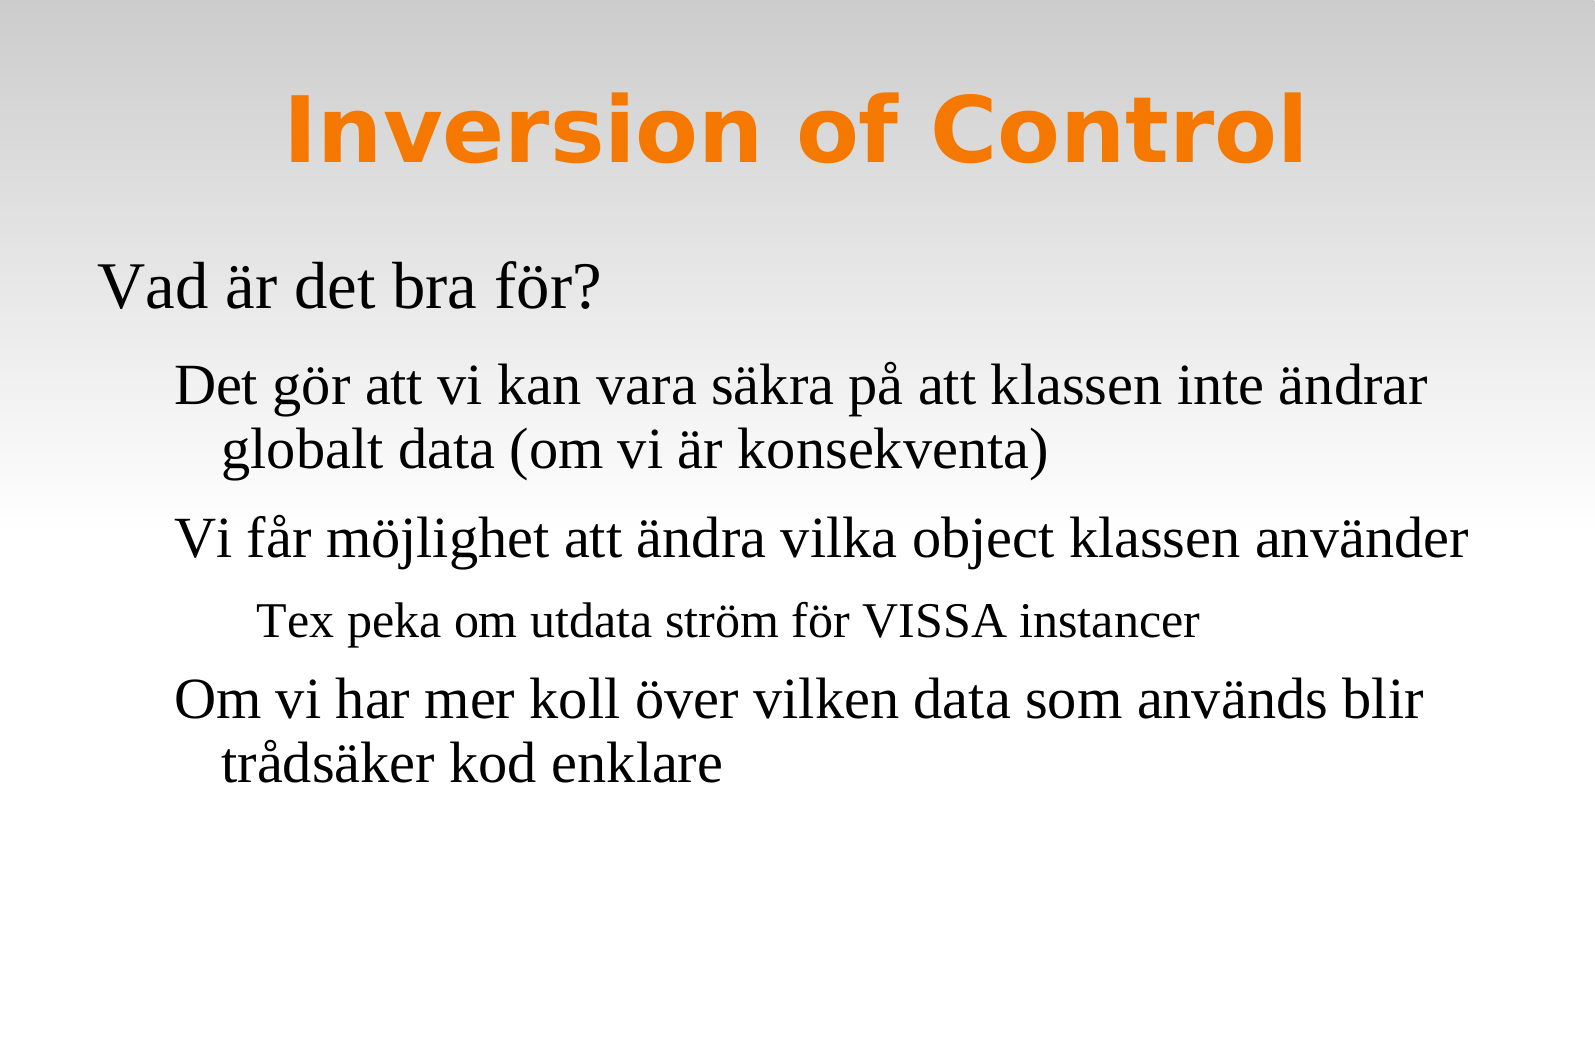

# Inversion of Control
Vad är det bra för?
Det gör att vi kan vara säkra på att klassen inte ändrar globalt data (om vi är konsekventa)
Vi får möjlighet att ändra vilka object klassen använder
Tex peka om utdata ström för VISSA instancer
Om vi har mer koll över vilken data som används blir trådsäker kod enklare